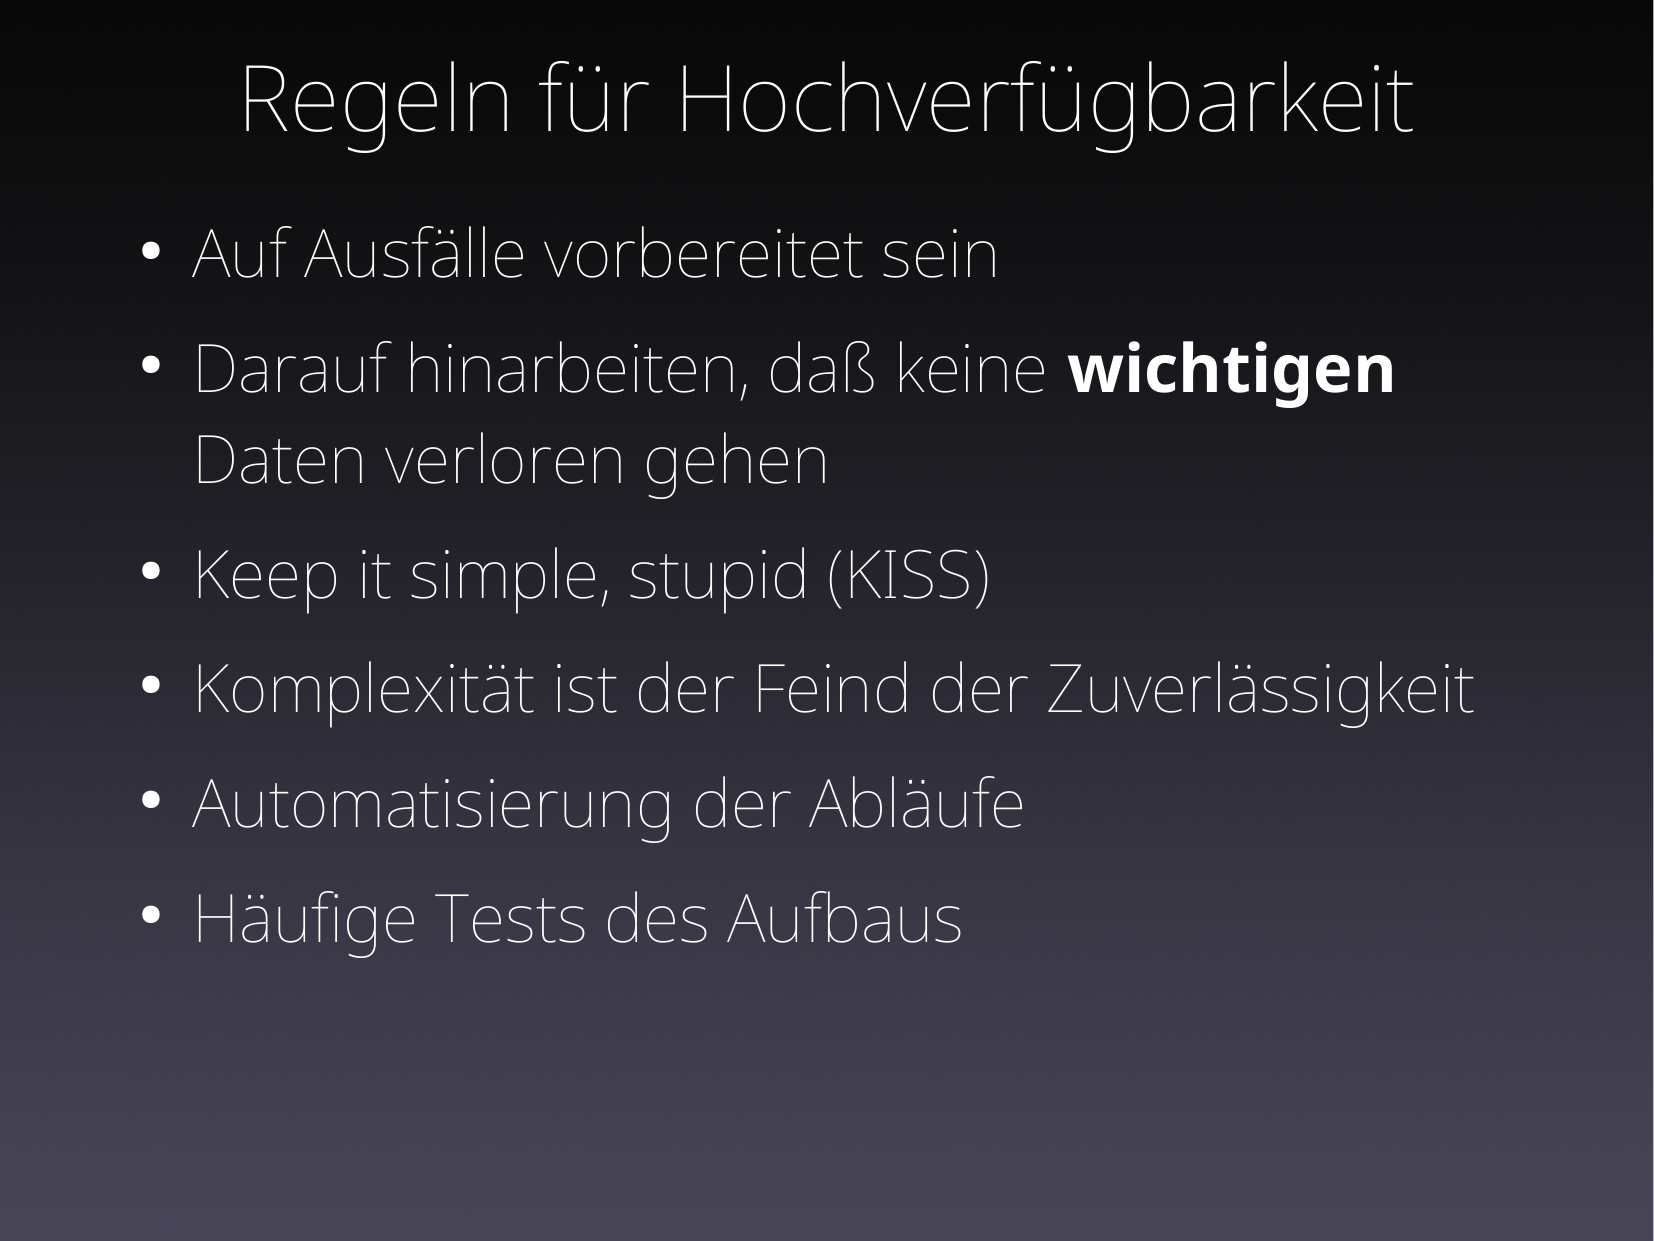

# Regeln für Hochverfügbarkeit
Auf Ausfälle vorbereitet sein
Darauf hinarbeiten, daß keine wichtigen Daten verloren gehen
Keep it simple, stupid (KISS)
Komplexität ist der Feind der Zuverlässigkeit
Automatisierung der Abläufe
Häufige Tests des Aufbaus